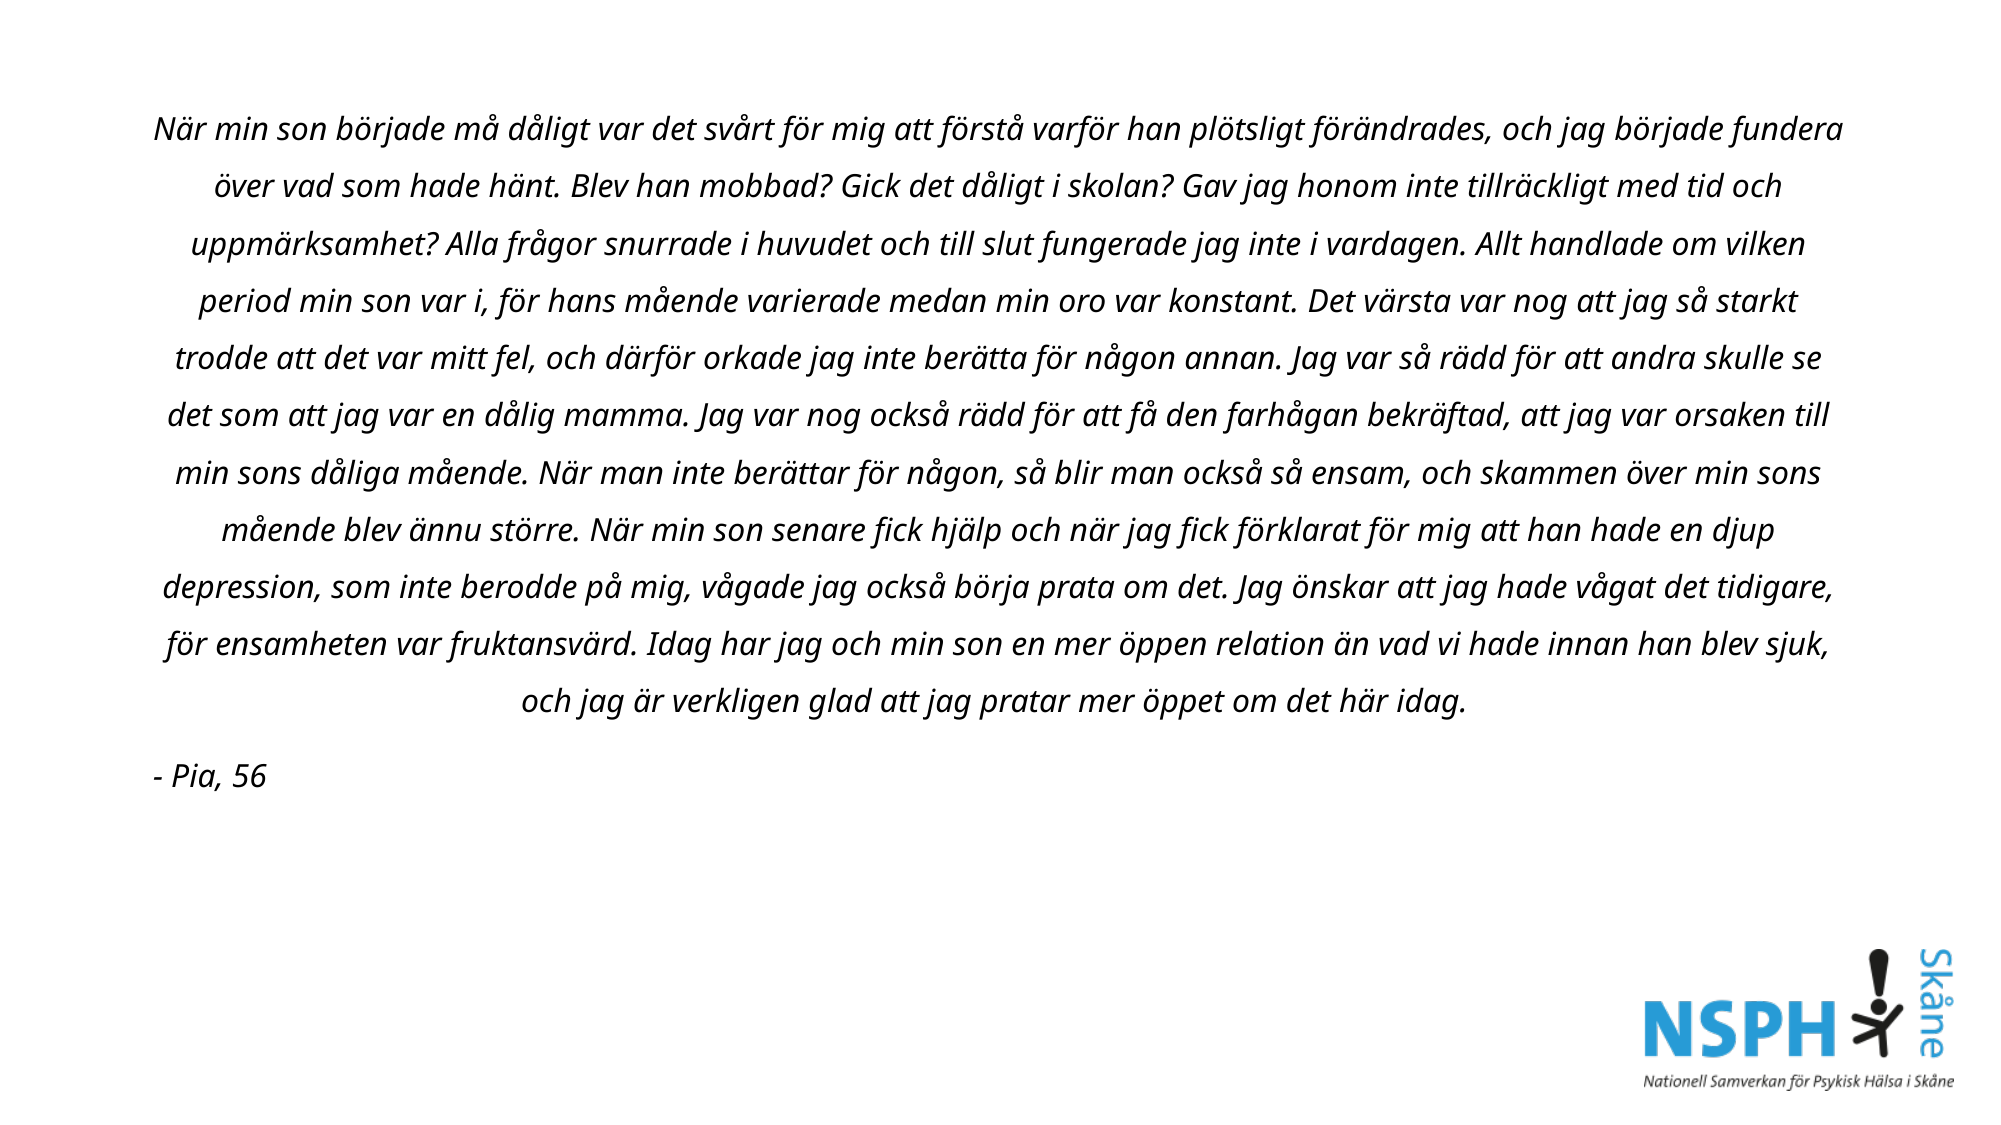

# När min son började må dåligt var det svårt för mig att förstå varför han plötsligt förändrades, och jag började fundera över vad som hade hänt. Blev han mobbad? Gick det dåligt i skolan? Gav jag honom inte tillräckligt med tid och uppmärksamhet? Alla frågor snurrade i huvudet och till slut fungerade jag inte i vardagen. Allt handlade om vilken period min son var i, för hans mående varierade medan min oro var konstant. Det värsta var nog att jag så starkt trodde att det var mitt fel, och därför orkade jag inte berätta för någon annan. Jag var så rädd för att andra skulle se det som att jag var en dålig mamma. Jag var nog också rädd för att få den farhågan bekräftad, att jag var orsaken till min sons dåliga mående. När man inte berättar för någon, så blir man också så ensam, och skammen över min sons mående blev ännu större. När min son senare fick hjälp och när jag fick förklarat för mig att han hade en djup depression, som inte berodde på mig, vågade jag också börja prata om det. Jag önskar att jag hade vågat det tidigare, för ensamheten var fruktansvärd. Idag har jag och min son en mer öppen relation än vad vi hade innan han blev sjuk, och jag är verkligen glad att jag pratar mer öppet om det här idag.
- Pia, 56